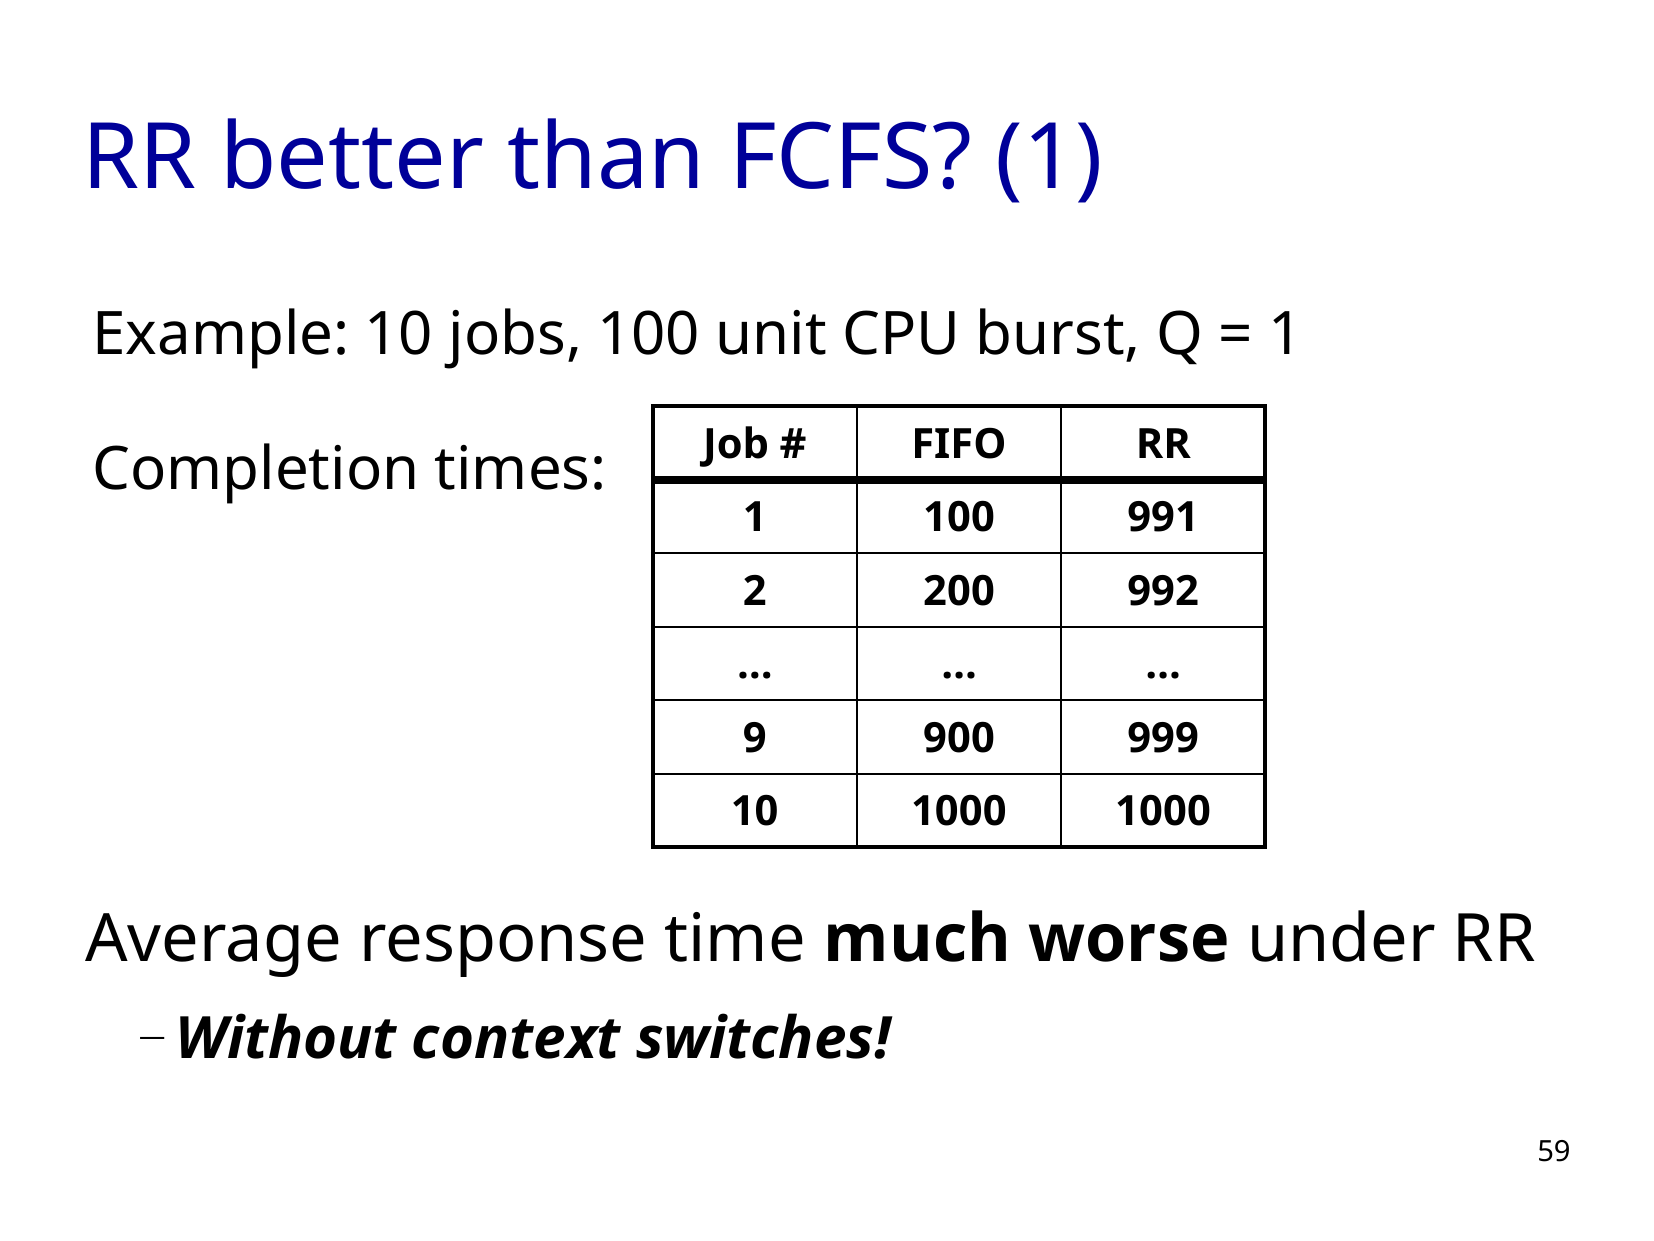

# RR better than FCFS? (1)
Example: 10 jobs, 100 unit CPU burst, Q = 1
Completion times:
| Job # | FIFO | RR |
| --- | --- | --- |
| 1 | 100 | 991 |
| 2 | 200 | 992 |
| … | … | … |
| 9 | 900 | 999 |
| 10 | 1000 | 1000 |
Average response time much worse under RR
Without context switches!
59